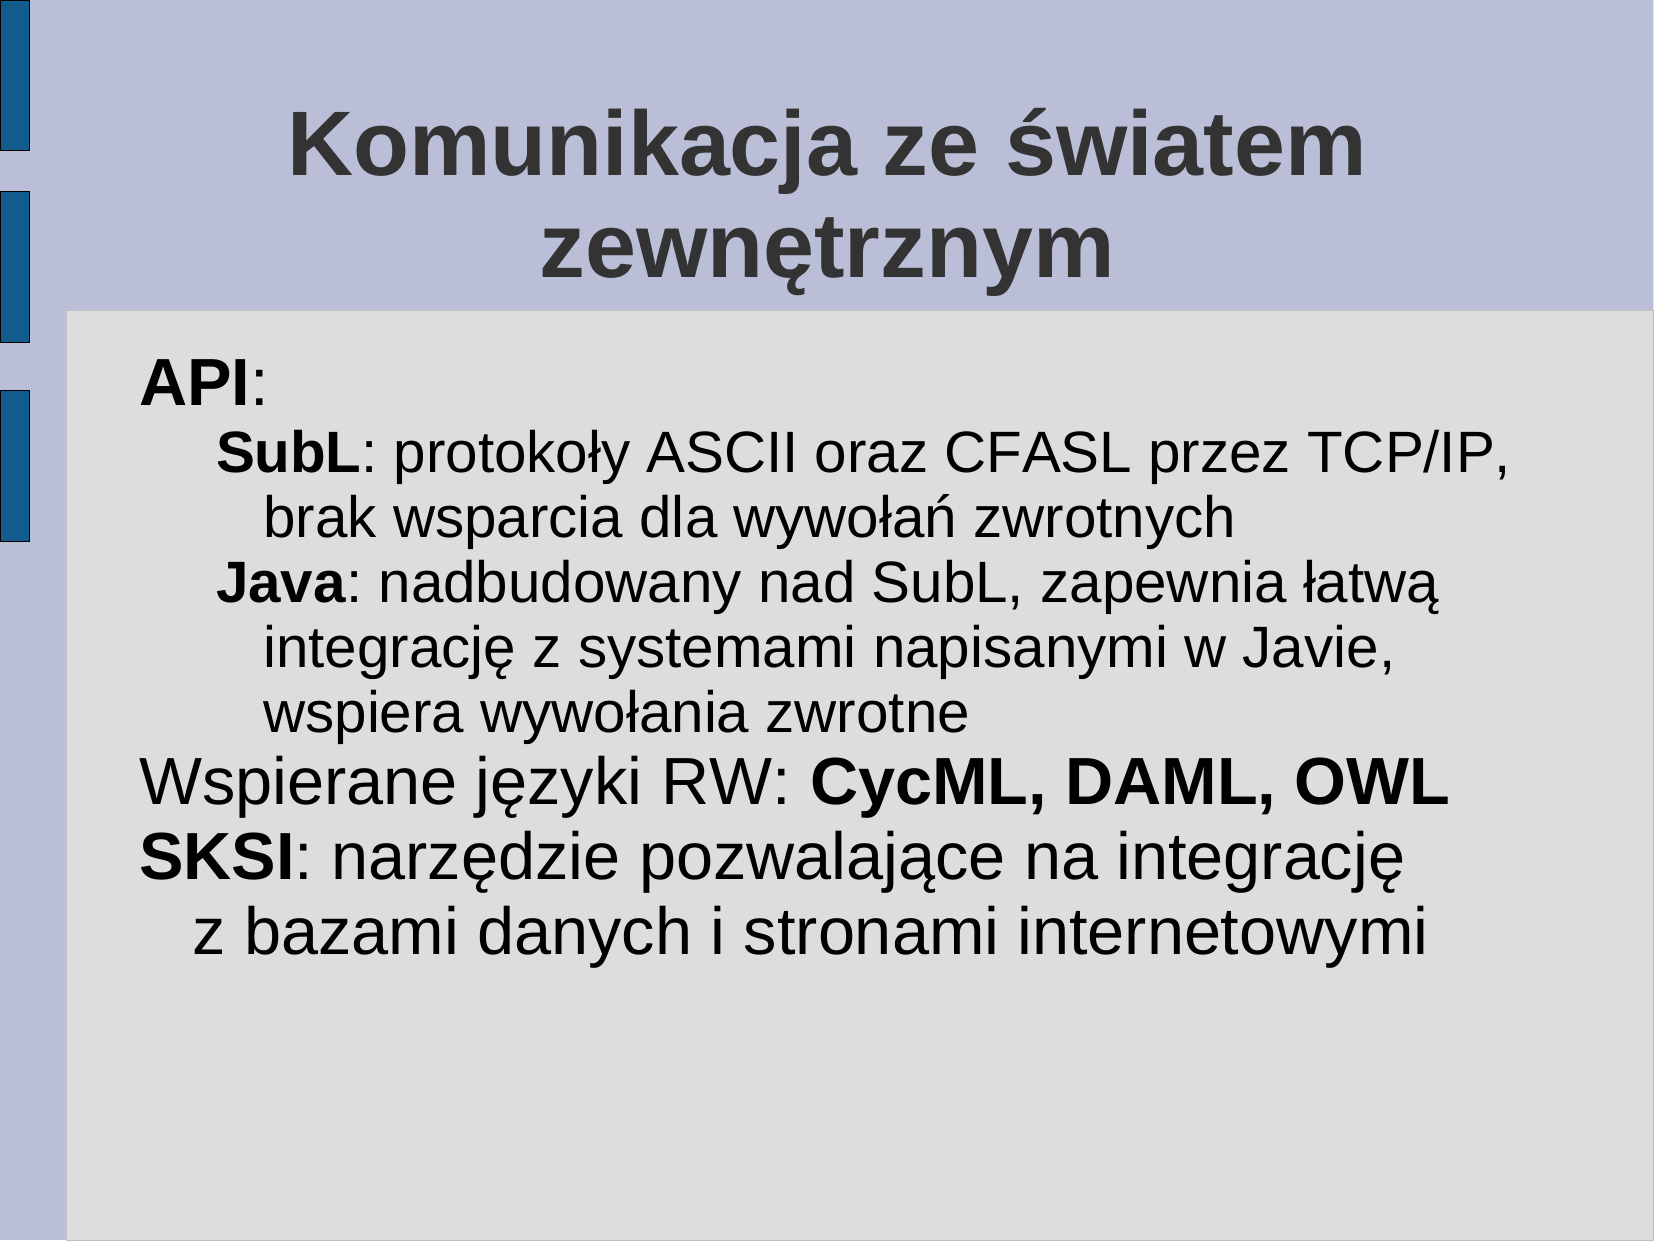

# Komunikacja ze światem zewnętrznym
API:
SubL: protokoły ASCII oraz CFASL przez TCP/IP, brak wsparcia dla wywołań zwrotnych
Java: nadbudowany nad SubL, zapewnia łatwą integrację z systemami napisanymi w Javie, wspiera wywołania zwrotne
Wspierane języki RW: CycML, DAML, OWL
SKSI: narzędzie pozwalające na integrację z bazami danych i stronami internetowymi